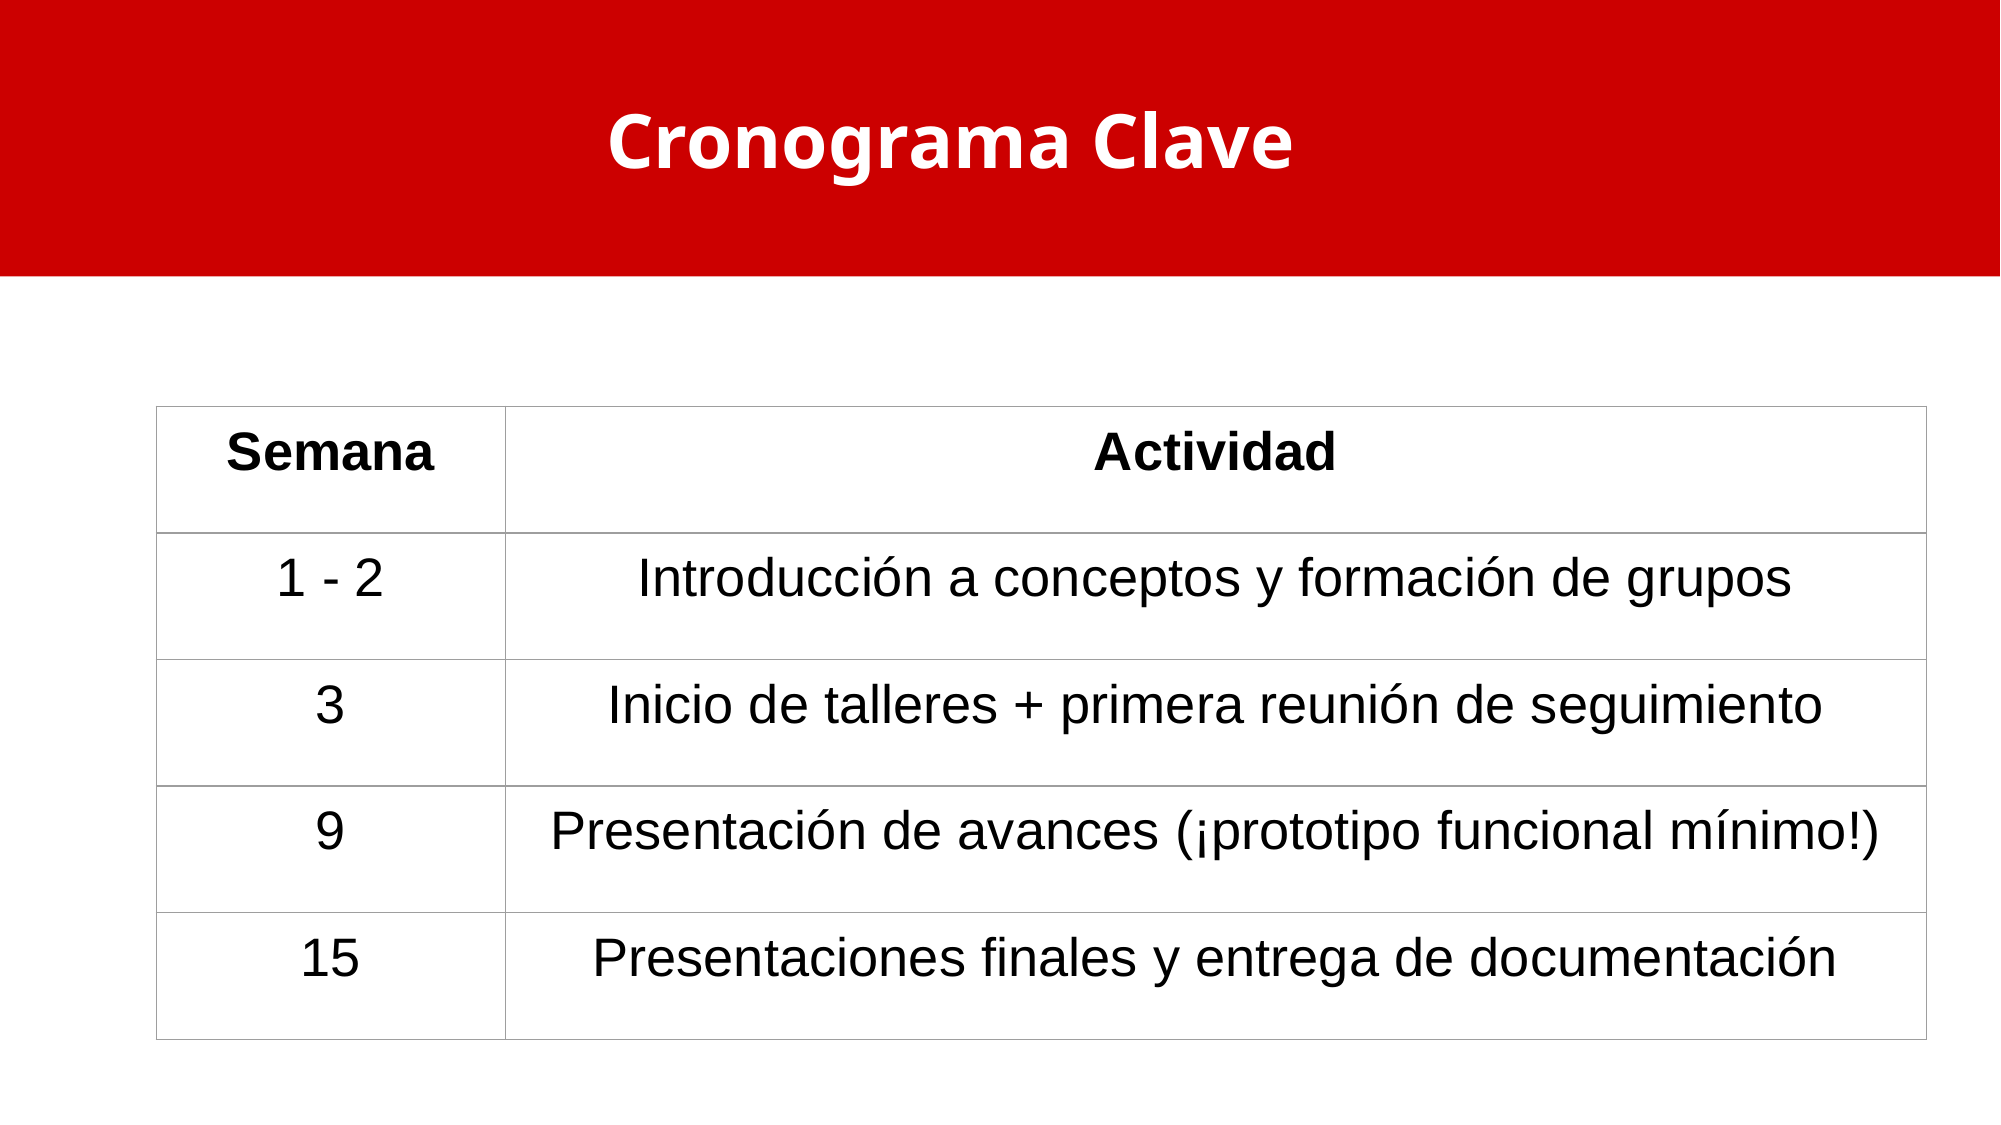

# Cronograma Clave
Subtítulo
| Semana | Actividad |
| --- | --- |
| 1 - 2 | Introducción a conceptos y formación de grupos |
| 3 | Inicio de talleres + primera reunión de seguimiento |
| 9 | Presentación de avances (¡prototipo funcional mínimo!) |
| 15 | Presentaciones finales y entrega de documentación |